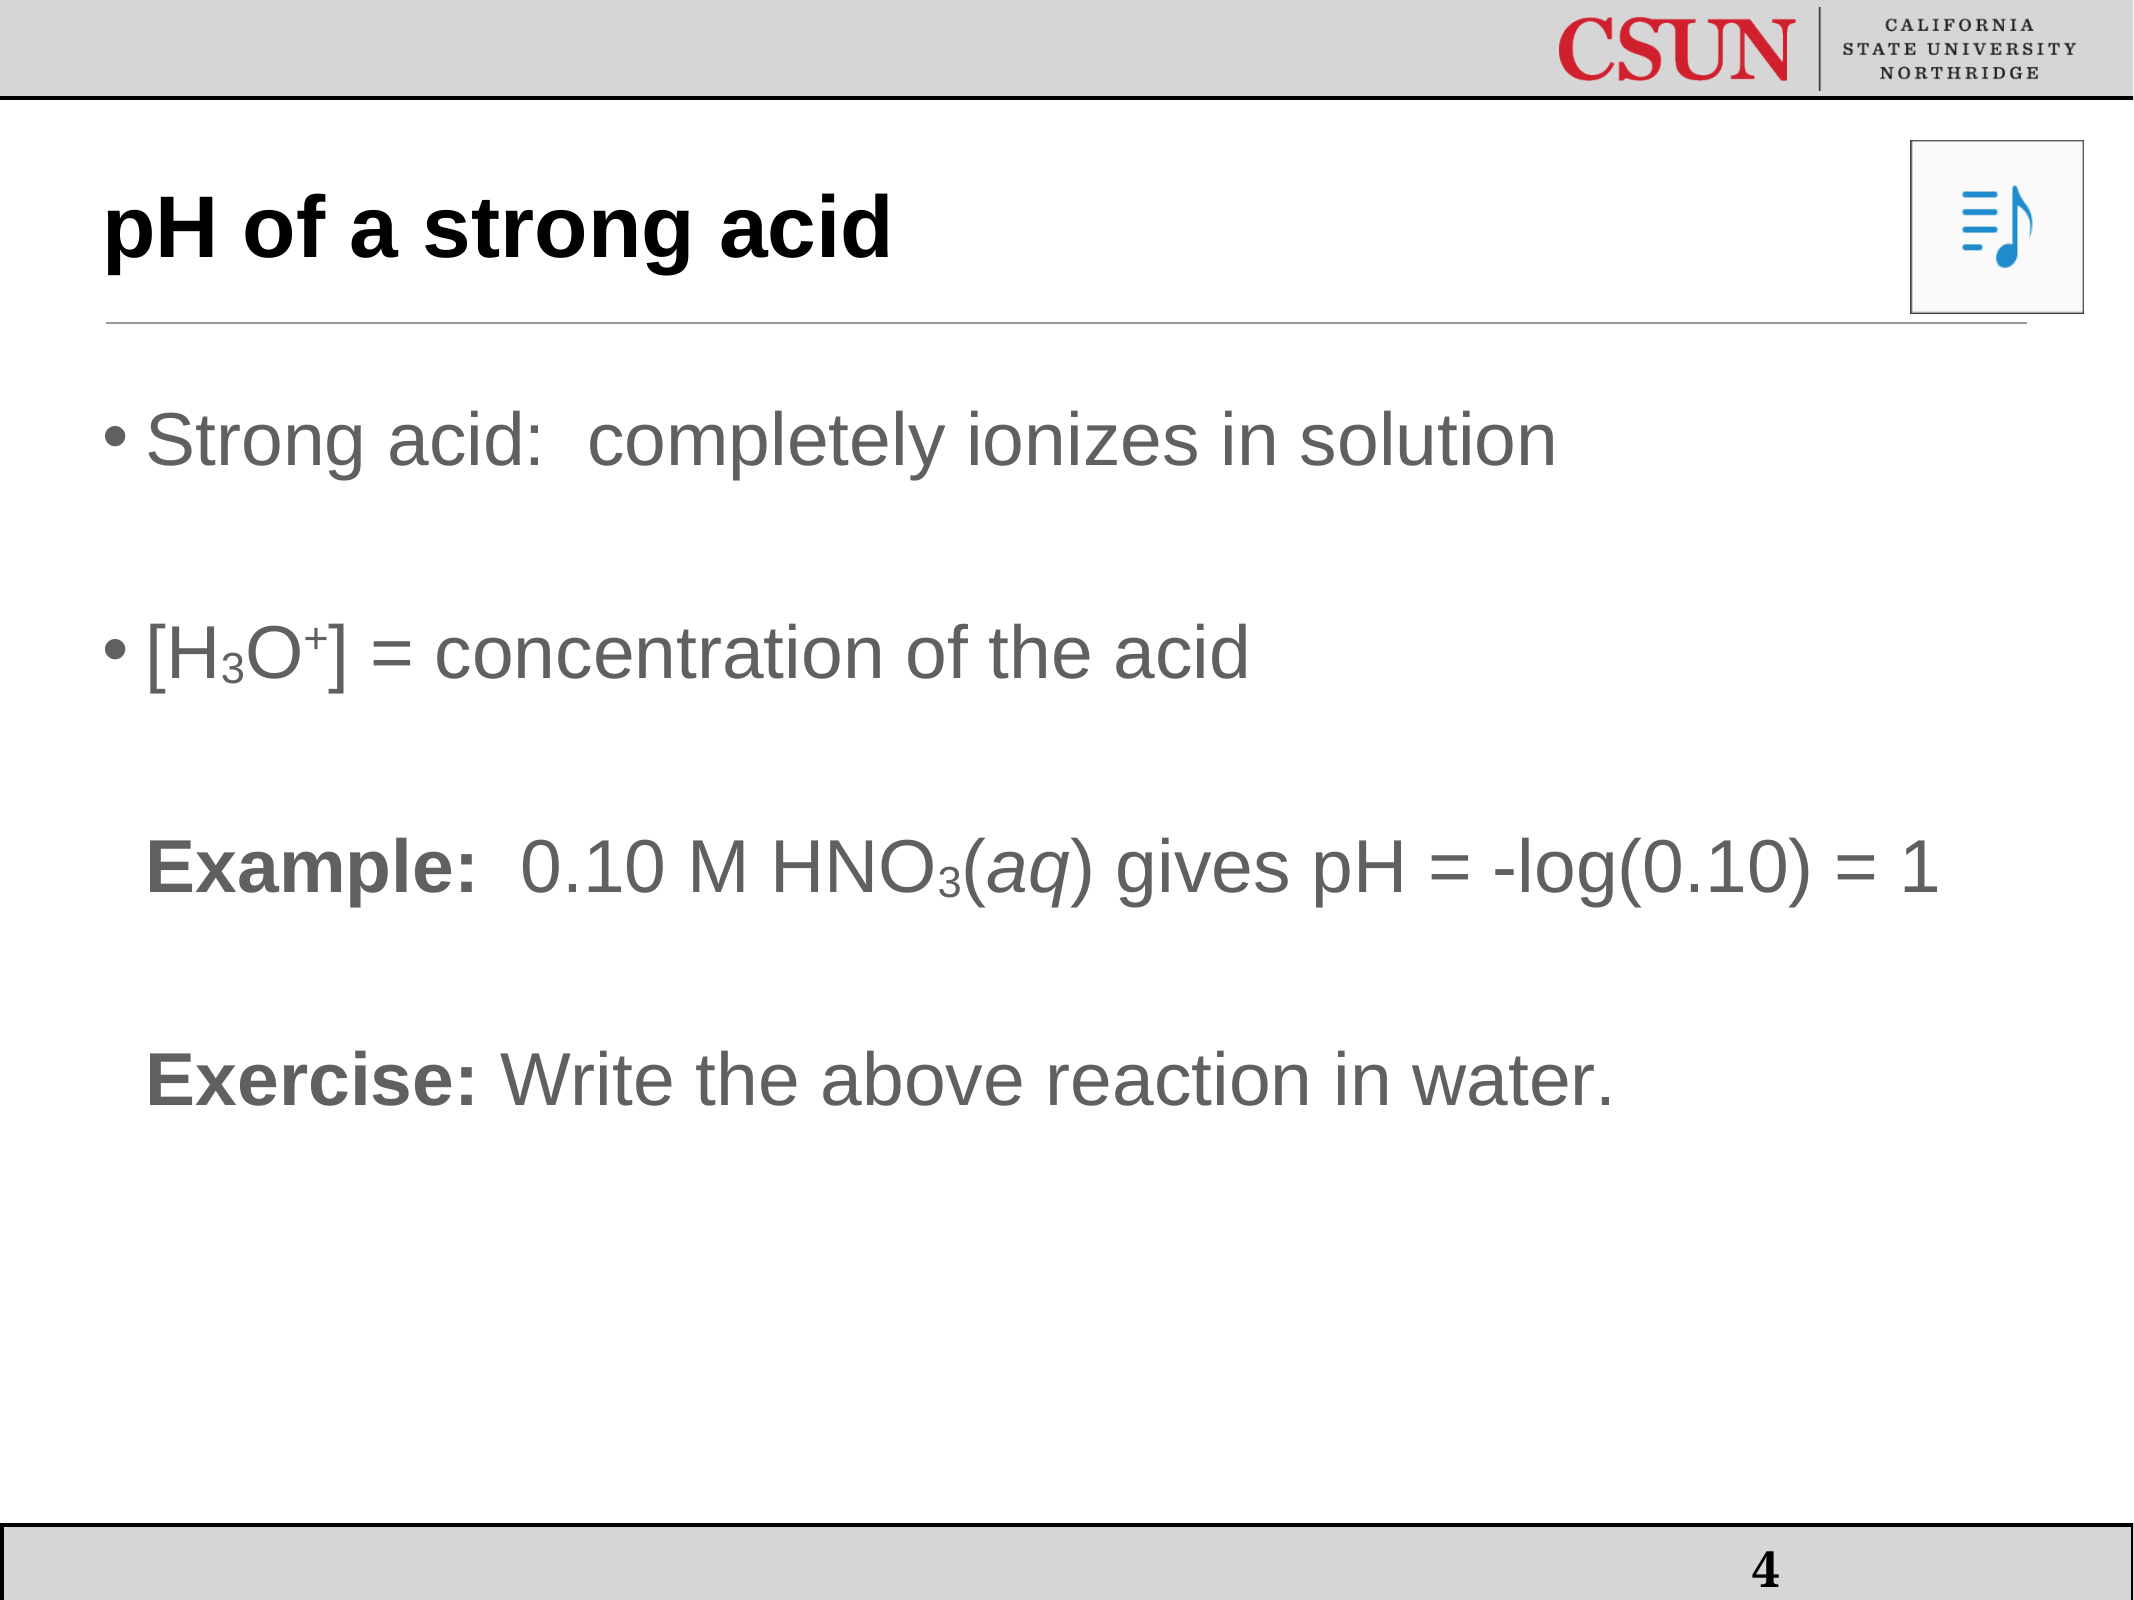

# pH of a strong acid
Strong acid: completely ionizes in solution
[H3O+] = concentration of the acid
Example: 0.10 M HNO3(aq) gives pH = -log(0.10) = 1
Exercise: Write the above reaction in water.
4